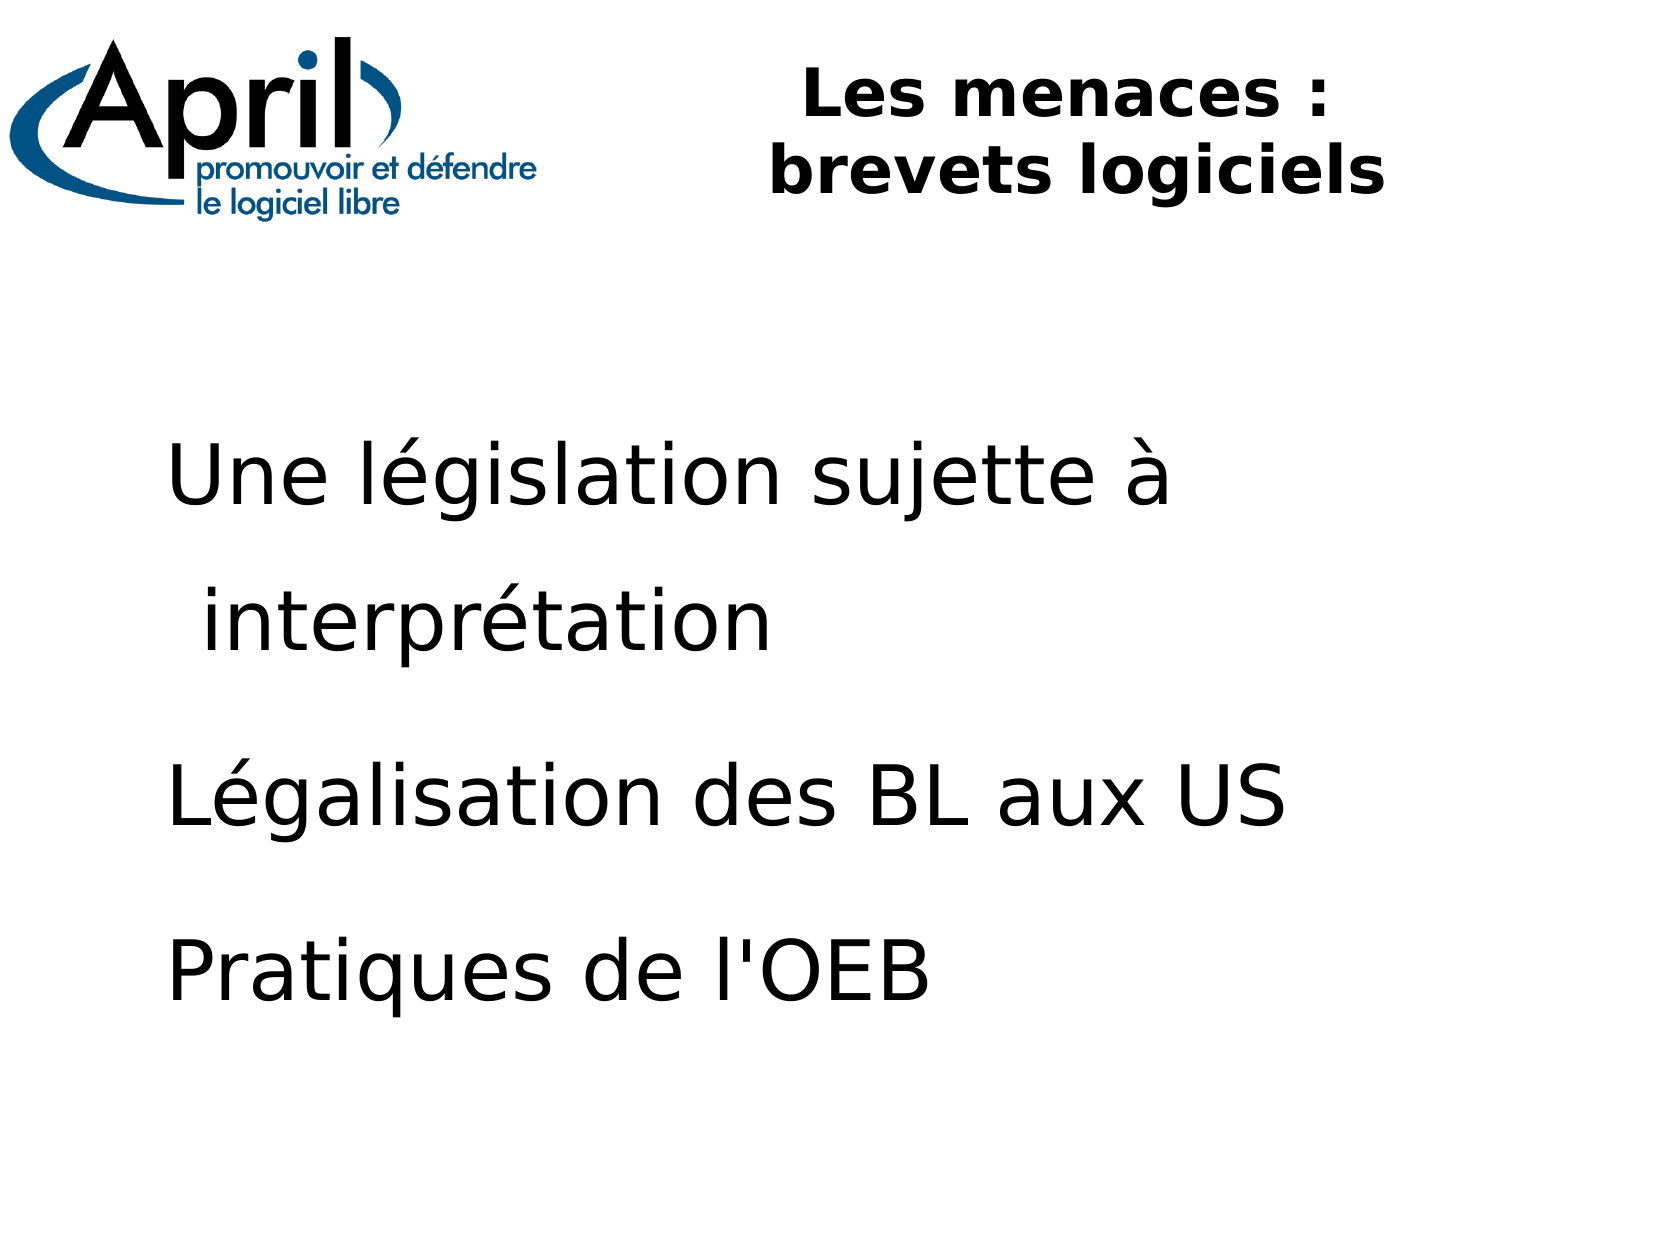

# Les menaces : brevets logiciels
Une législation sujette à interprétation
Légalisation des BL aux US
Pratiques de l'OEB